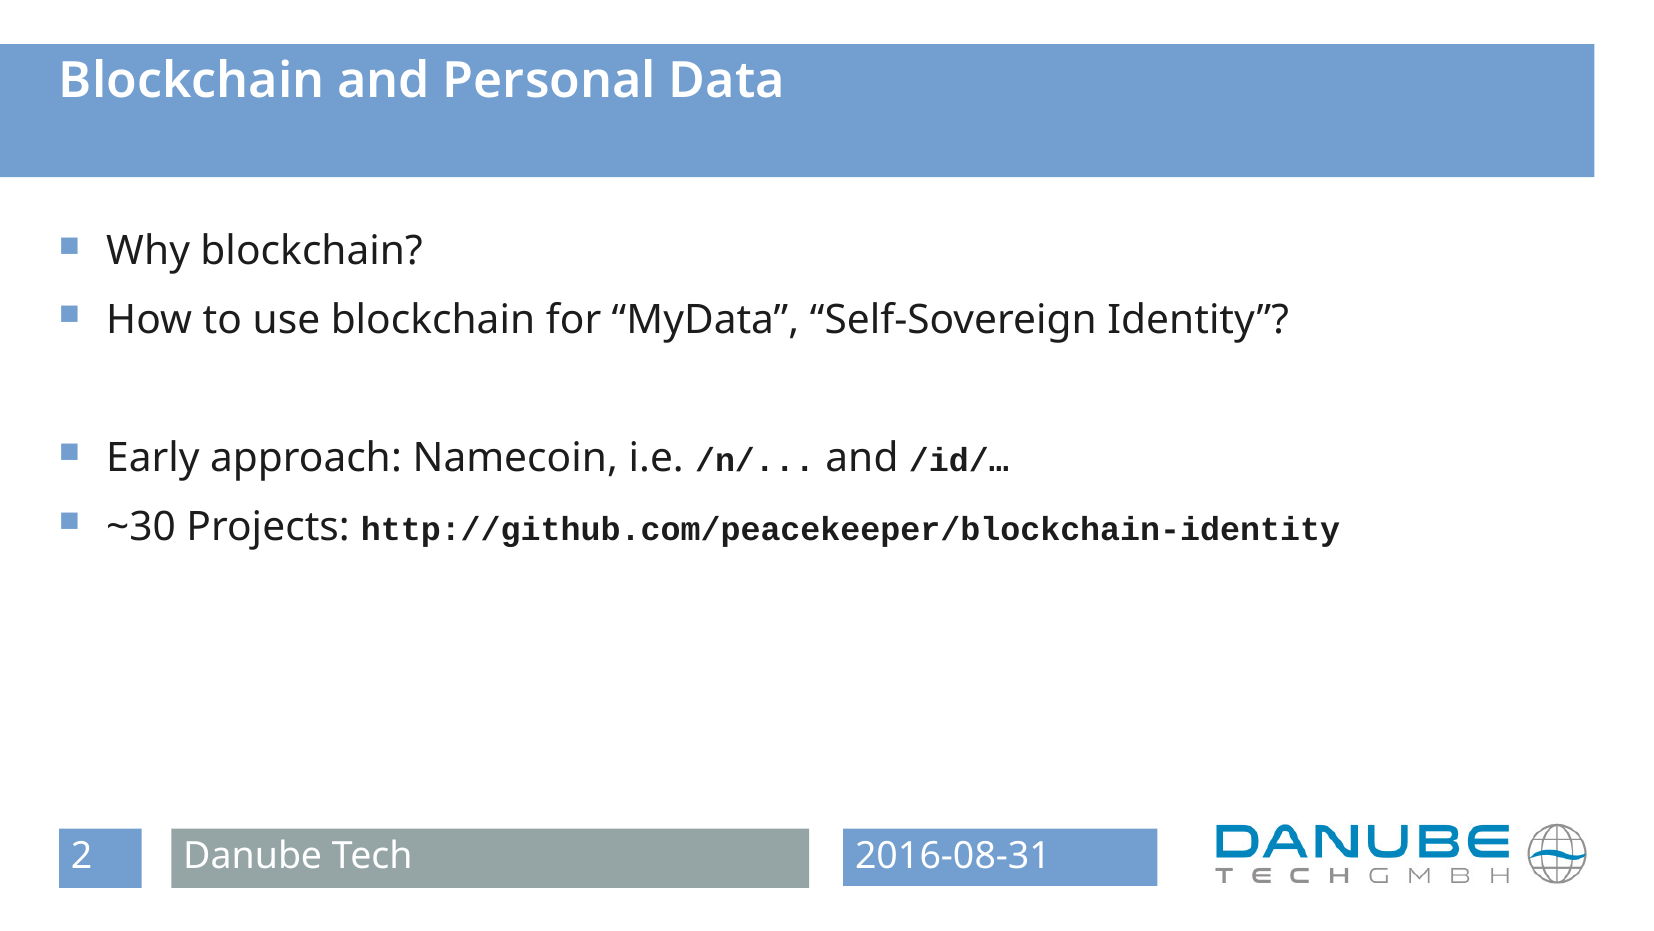

# Blockchain and Personal Data
Why blockchain?
How to use blockchain for “MyData”, “Self-Sovereign Identity”?
Early approach: Namecoin, i.e. /n/... and /id/…
~30 Projects: http://github.com/peacekeeper/blockchain-identity
2
Danube Tech
2016-08-31